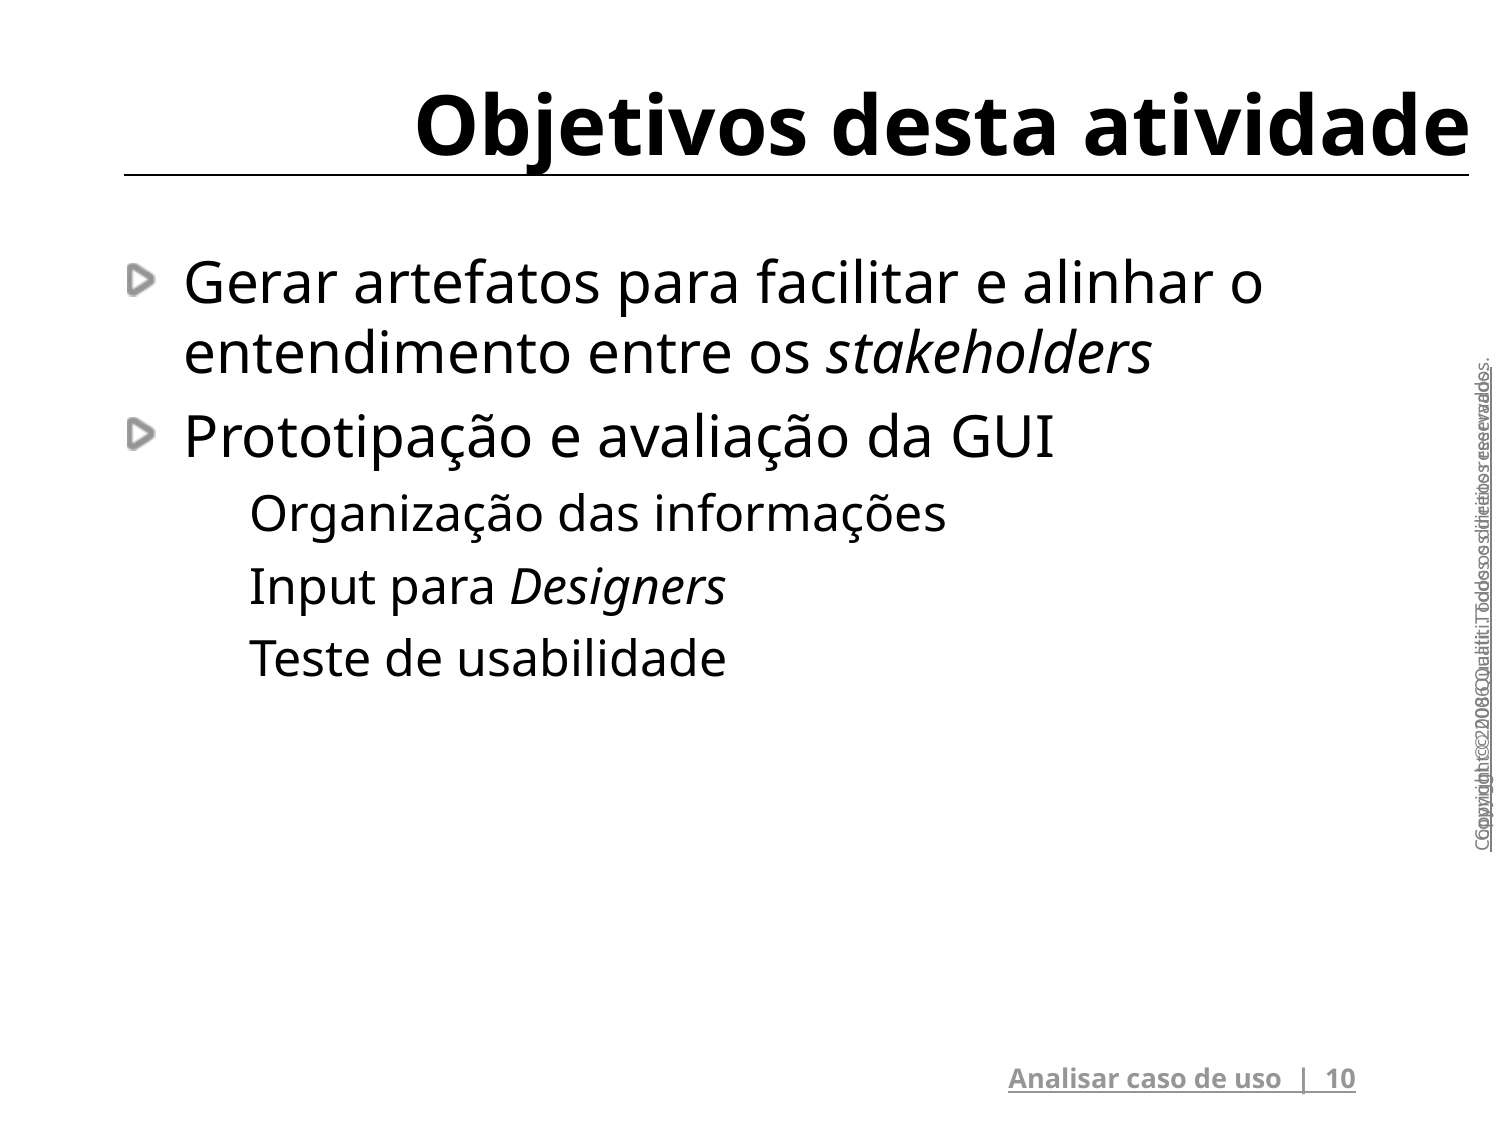

# Objetivos desta atividade
Gerar artefatos para facilitar e alinhar o entendimento entre os stakeholders
Prototipação e avaliação da GUI
Organização das informações
Input para Designers
Teste de usabilidade
Analisar caso de uso |